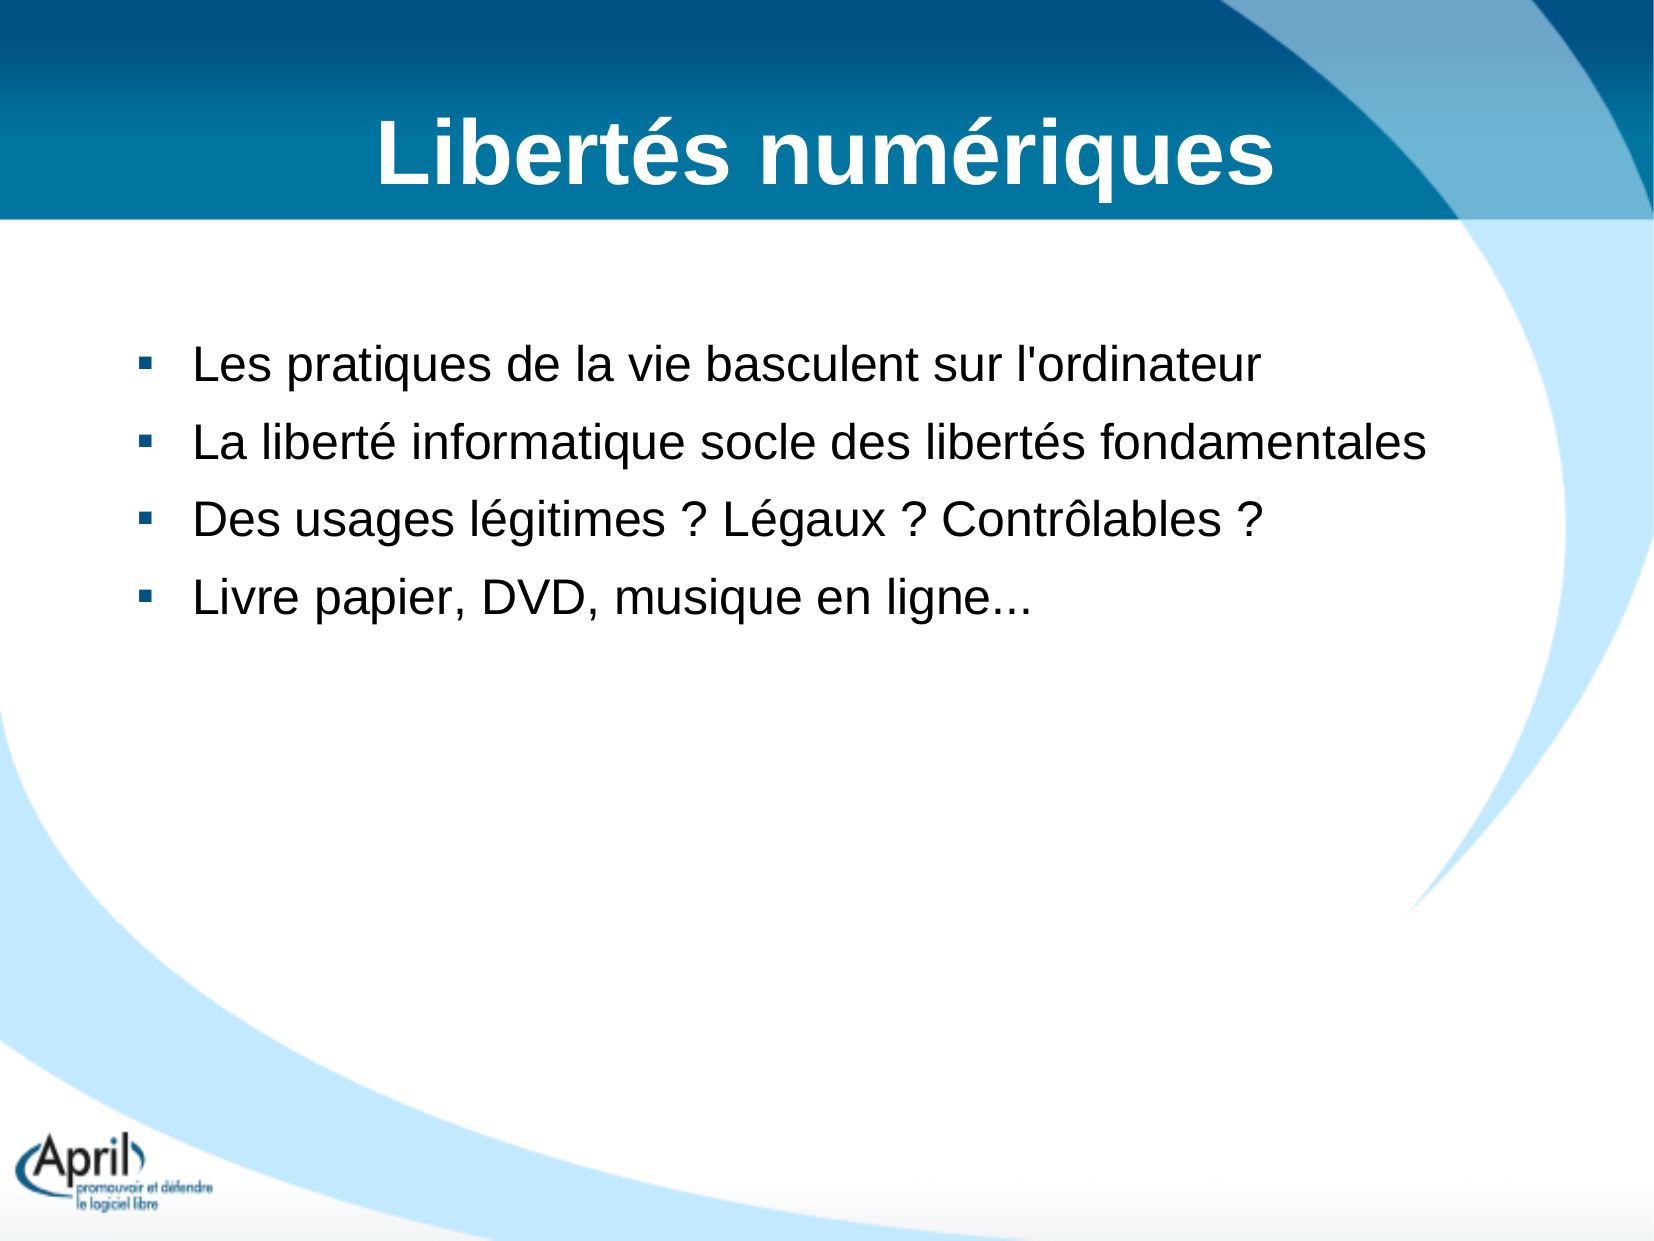

# Libertés numériques
Les pratiques de la vie basculent sur l'ordinateur
La liberté informatique socle des libertés fondamentales
Des usages légitimes ? Légaux ? Contrôlables ?
Livre papier, DVD, musique en ligne...